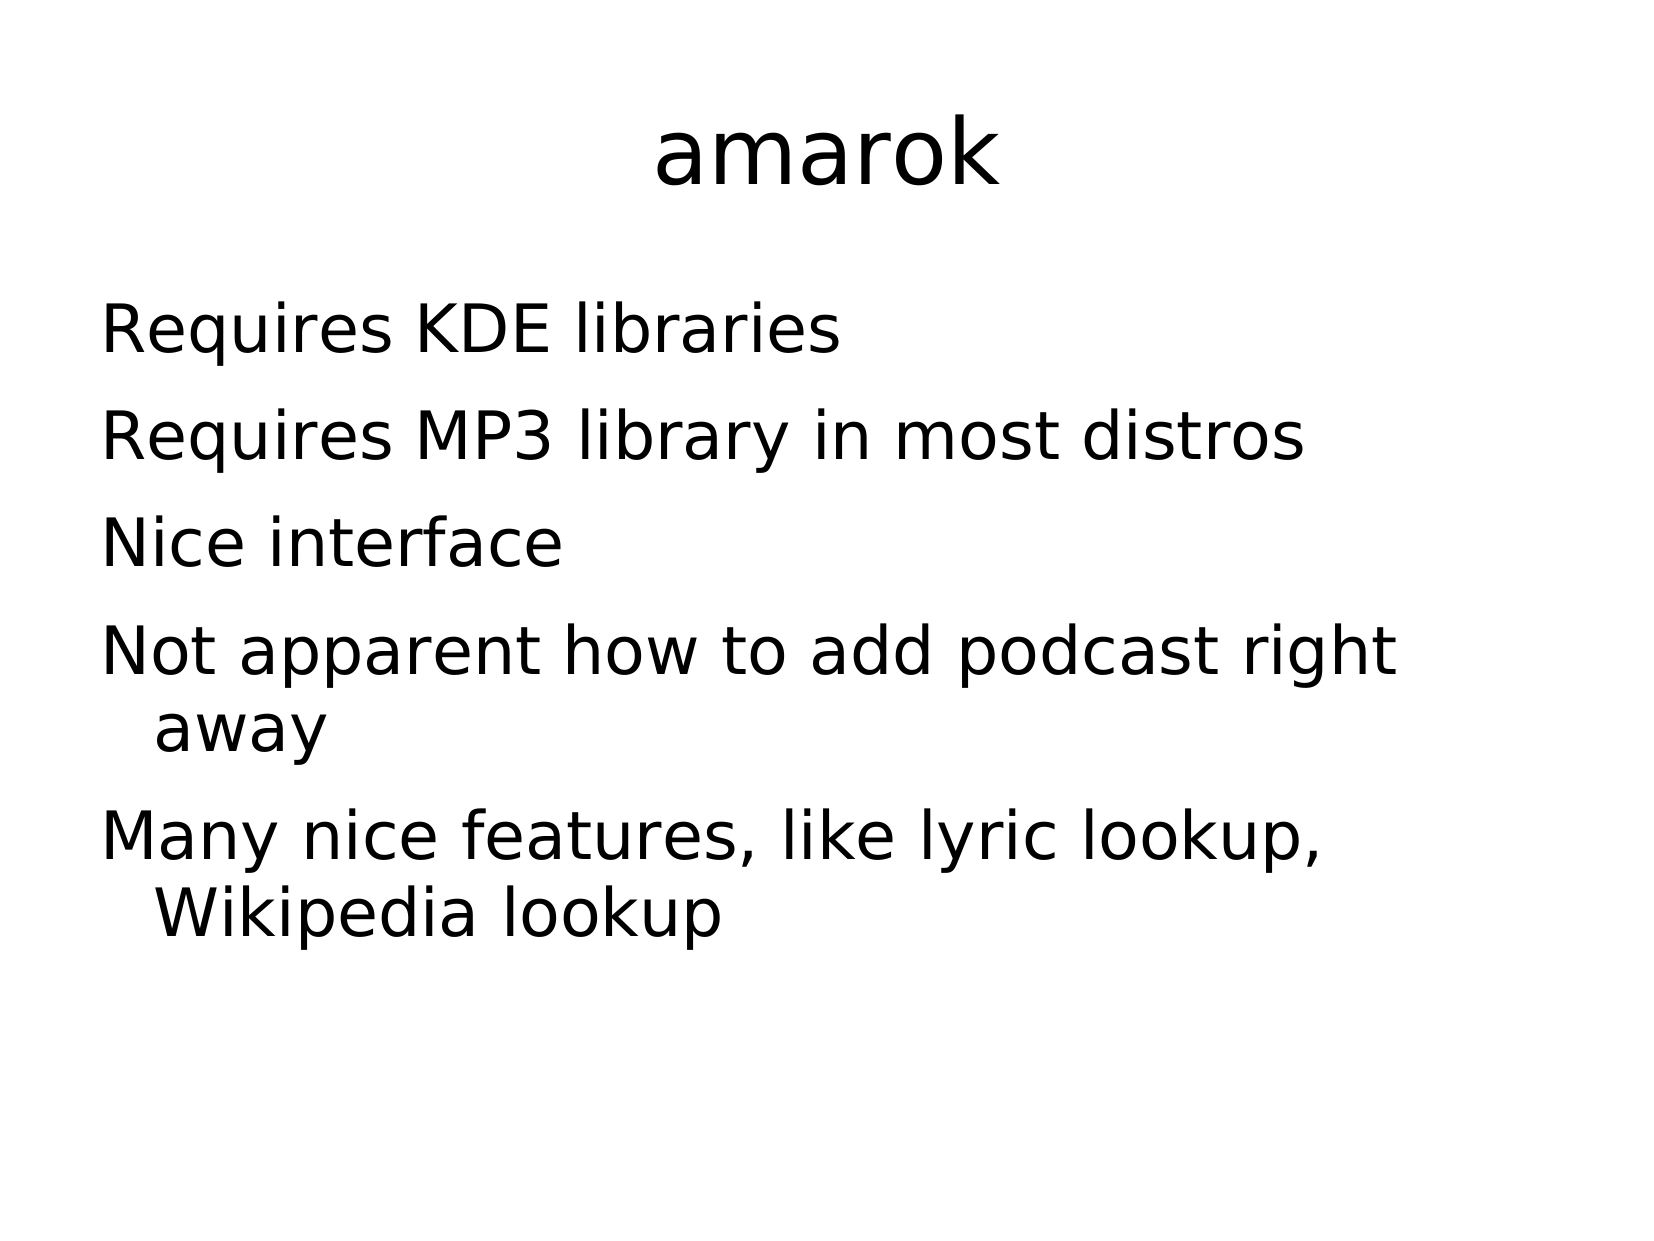

# amarok
Requires KDE libraries
Requires MP3 library in most distros
Nice interface
Not apparent how to add podcast right away
Many nice features, like lyric lookup, Wikipedia lookup